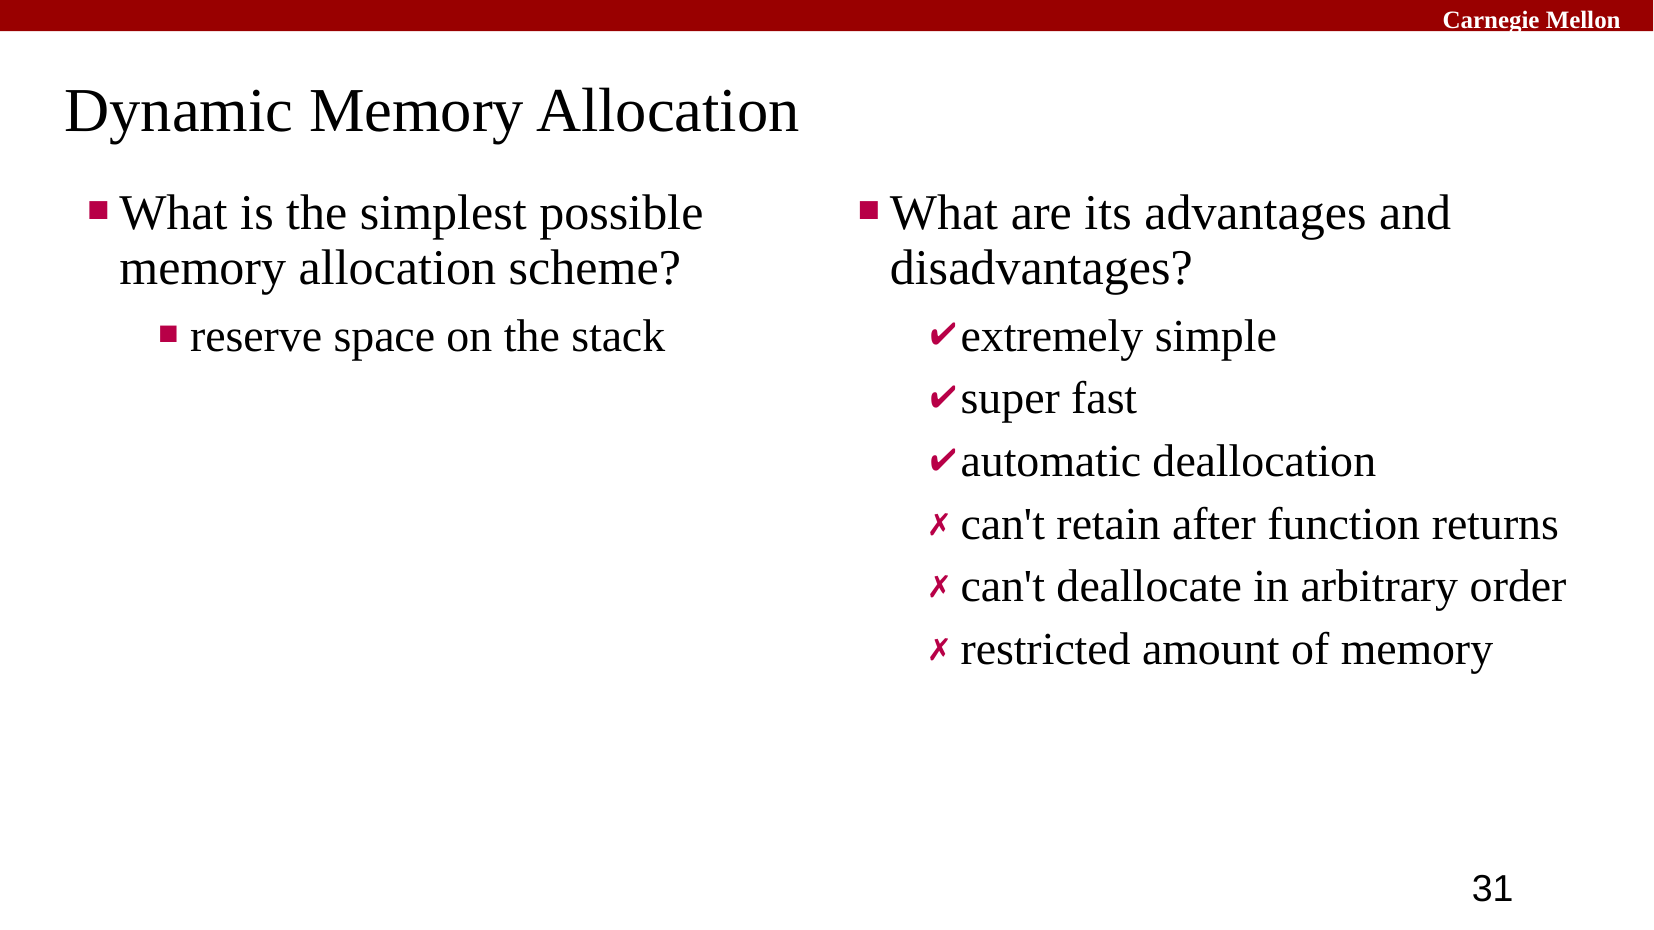

# Dynamic Memory Allocation
What is the simplest possible memory allocation scheme?
reserve space on the stack
What are its advantages and disadvantages?
extremely simple
super fast
automatic deallocation
can't retain after function returns
can't deallocate in arbitrary order
restricted amount of memory